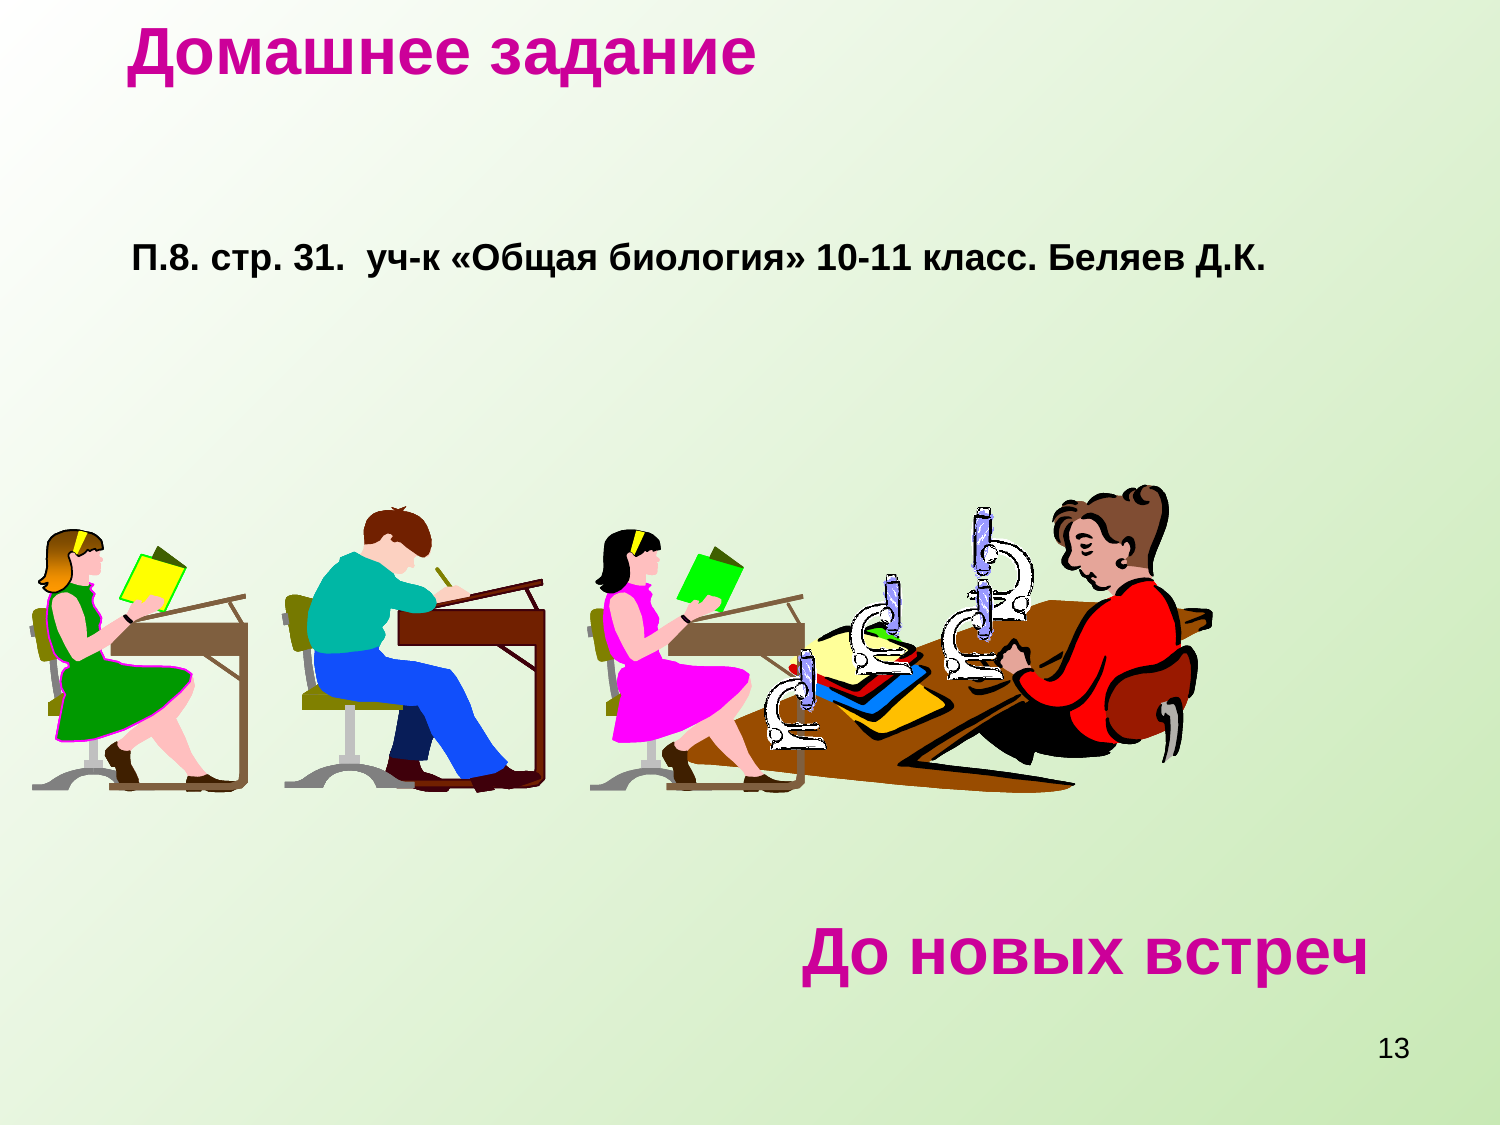

Домашнее задание
П.8. стр. 31. уч-к «Общая биология» 10-11 класс. Беляев Д.К.
До новых встреч
13